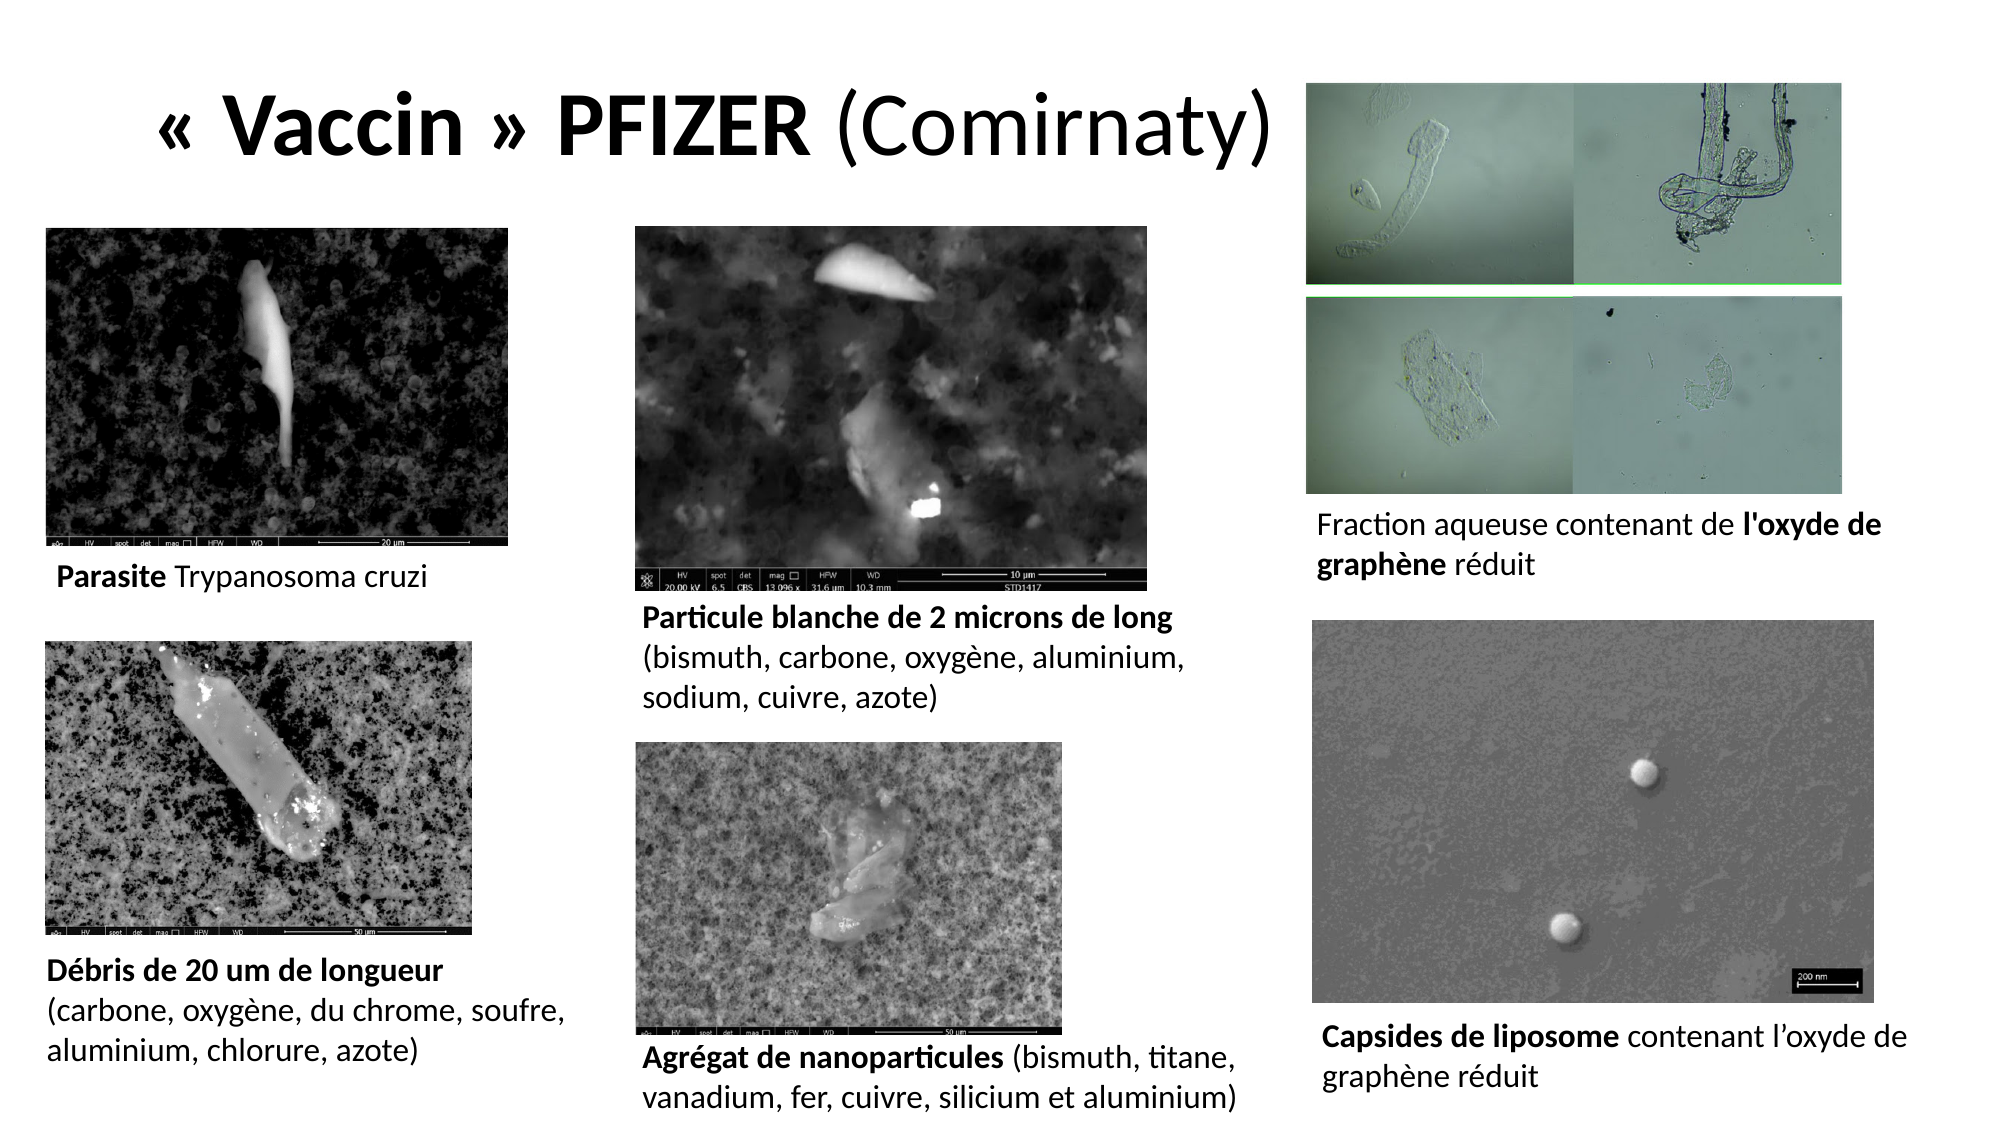

# « Vaccin » PFIZER (Comirnaty)
Fraction aqueuse contenant de l'oxyde de graphène réduit
Parasite Trypanosoma cruzi
Particule blanche de 2 microns de long (bismuth, carbone, oxygène, aluminium, sodium, cuivre, azote)
Débris de 20 um de longueur
(carbone, oxygène, du chrome, soufre, aluminium, chlorure, azote)
Capsides de liposome contenant l’oxyde de graphène réduit
Agrégat de nanoparticules (bismuth, titane, vanadium, fer, cuivre, silicium et aluminium)